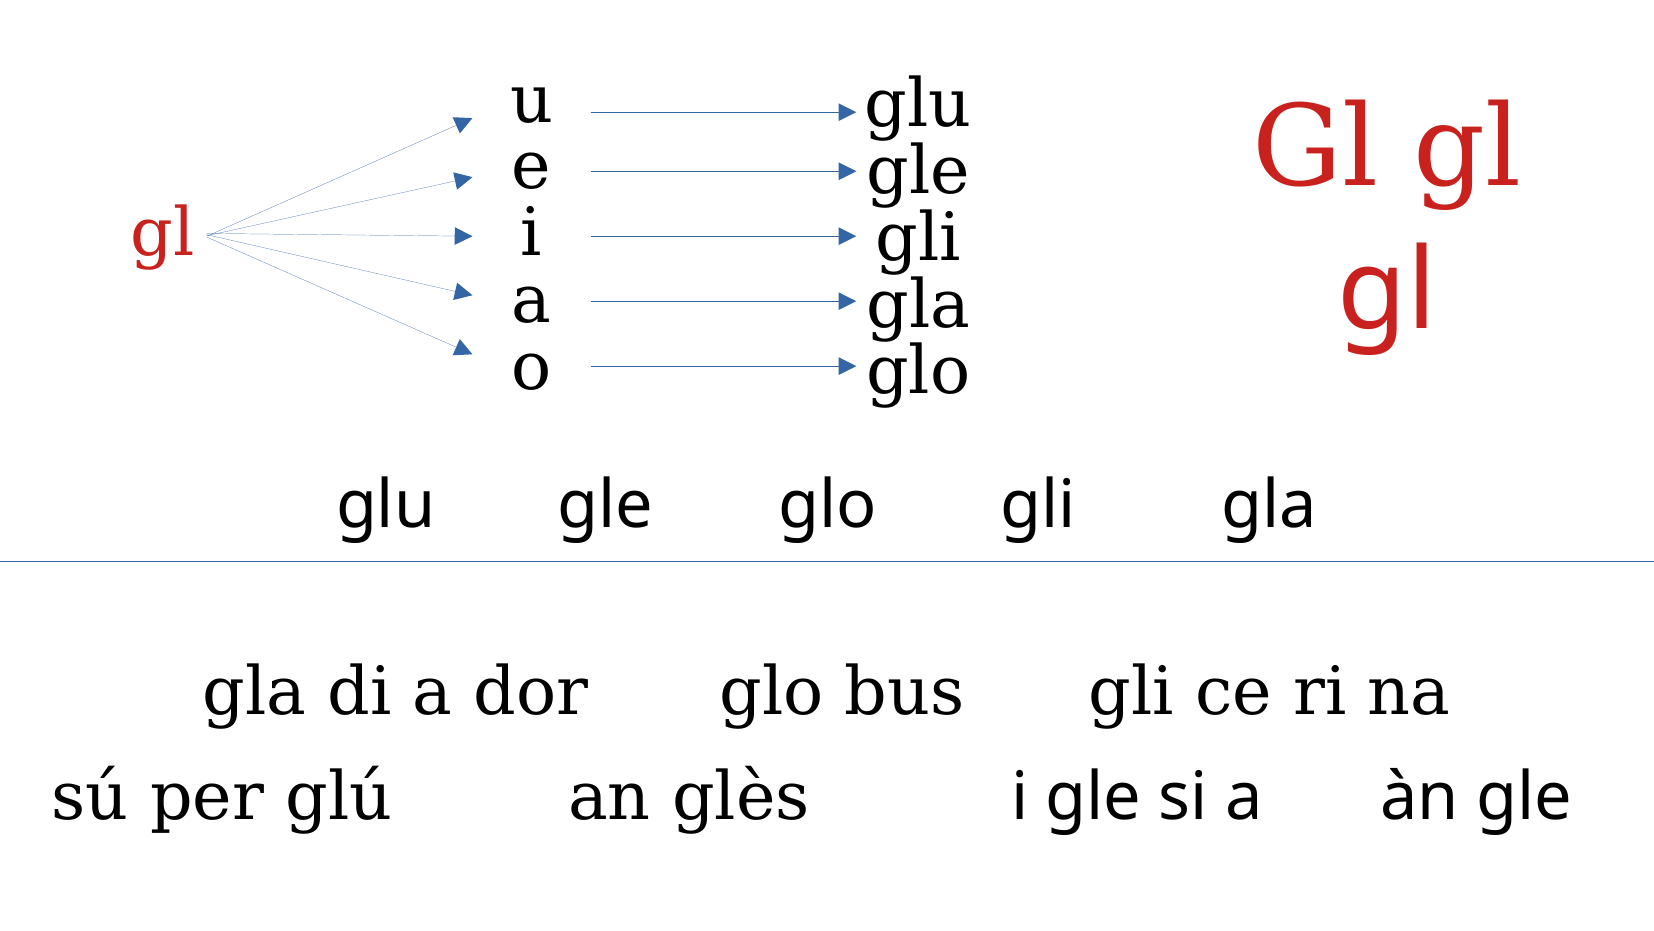

gl
glu
gle
gli
gla
glo
u
e
i
a
o
Gl gl
gl
glu		gle		glo		gli		gla
gla di a dor		glo bus		gli ce ri na
sú per glú			an glès			i gle si a		àn gle